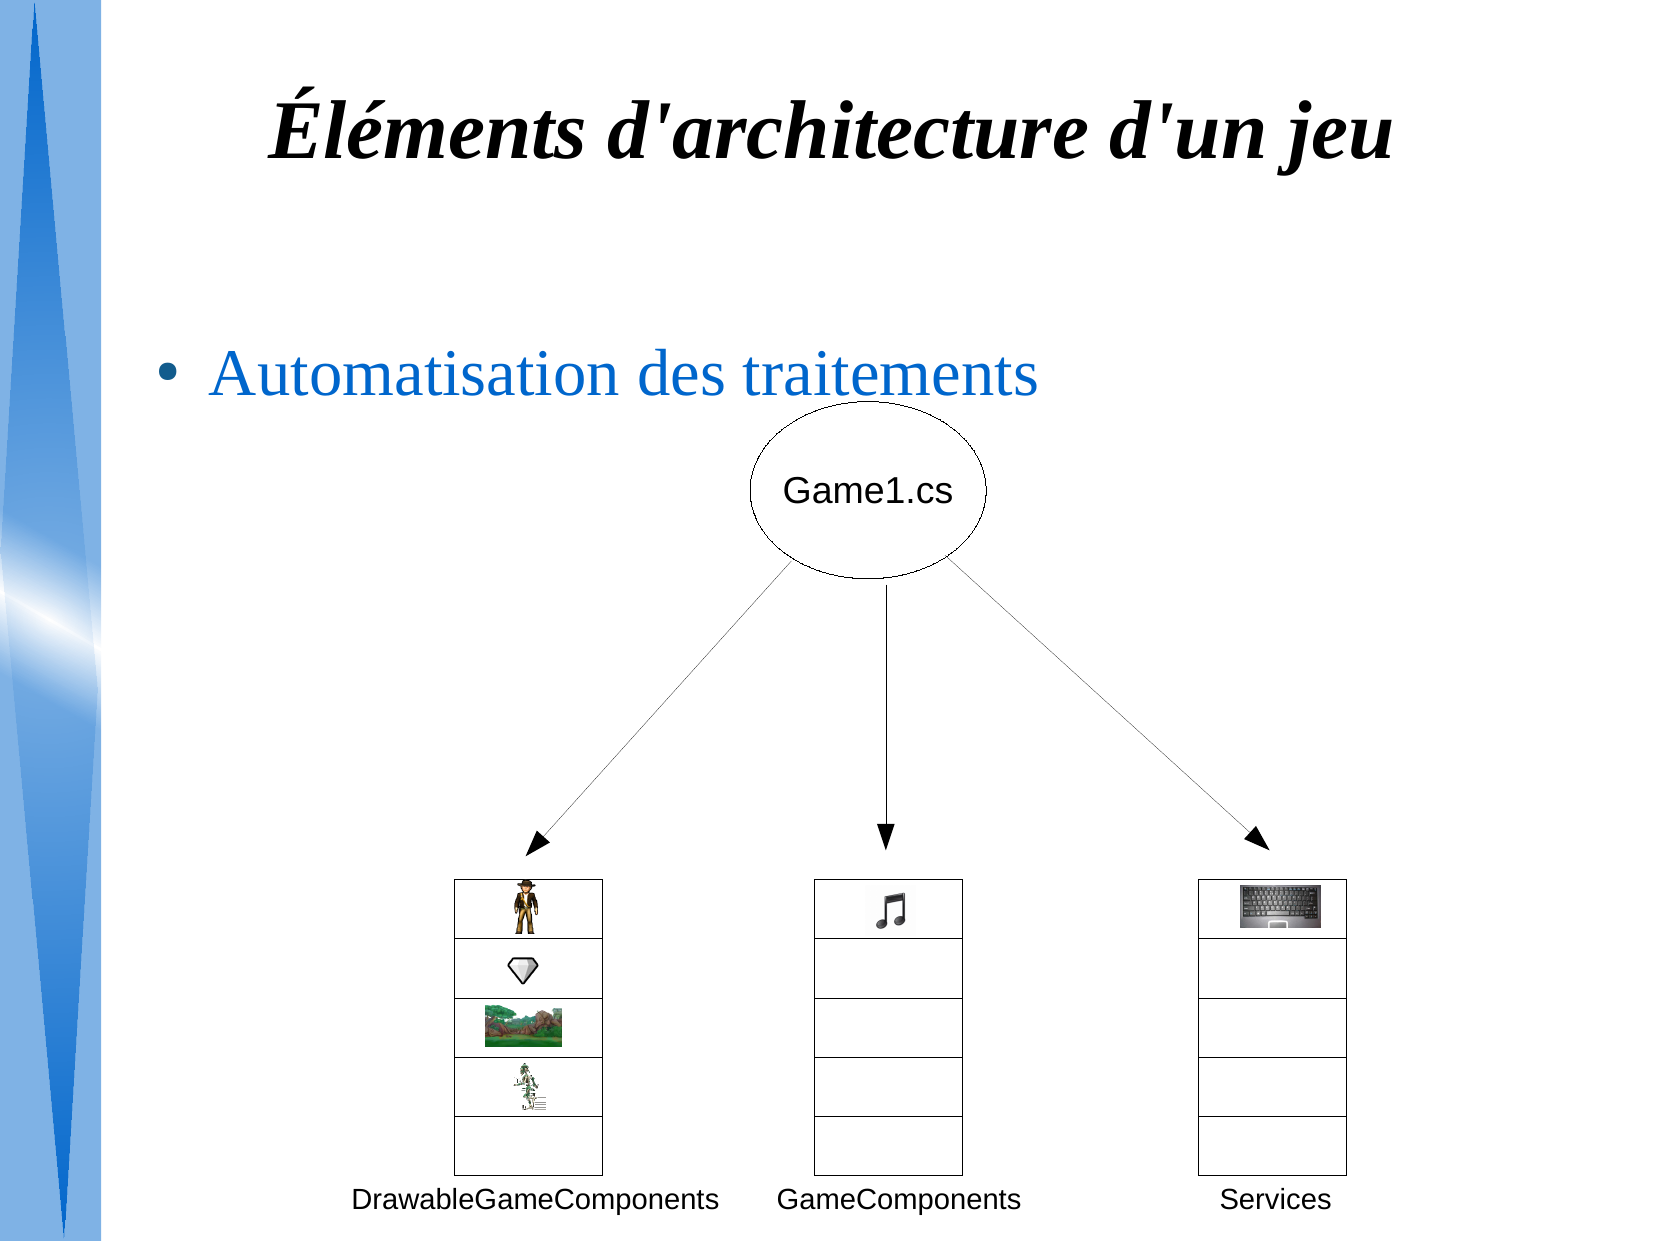

# Éléments d'architecture d'un jeu
Automatisation des traitements
Game1.cs
DrawableGameComponents
GameComponents
Services